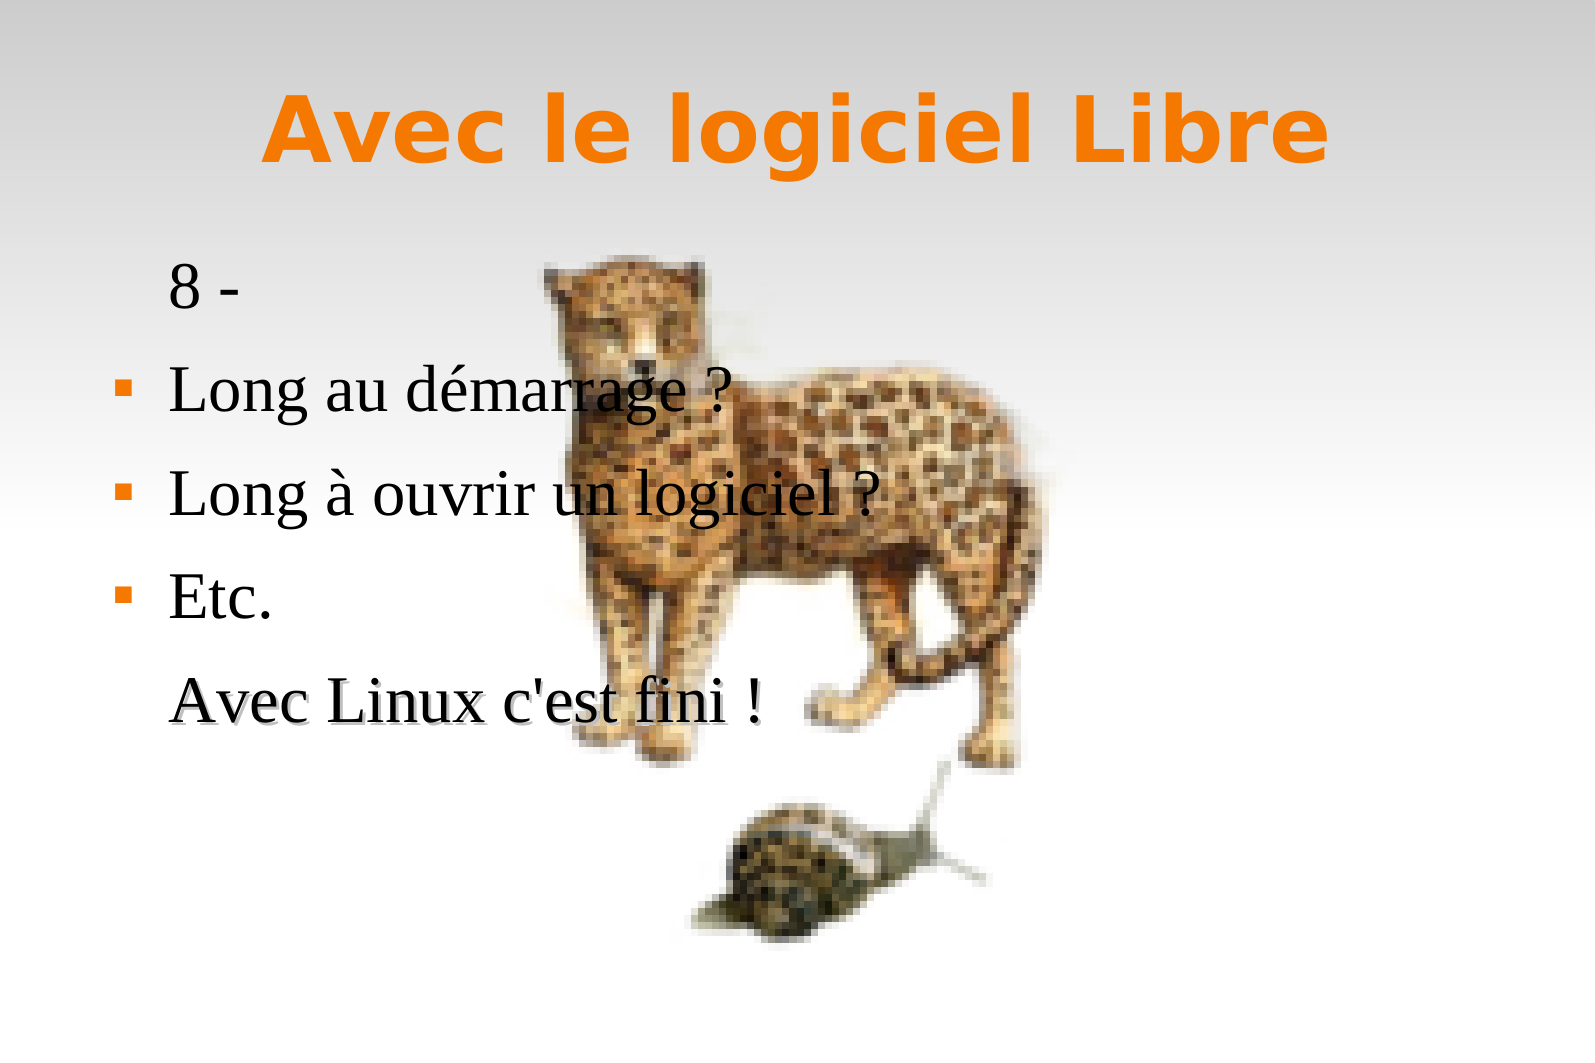

# Avec le logiciel Libre
8 -
Long au démarrage ?
Long à ouvrir un logiciel ?
Etc.
Avec Linux c'est fini !